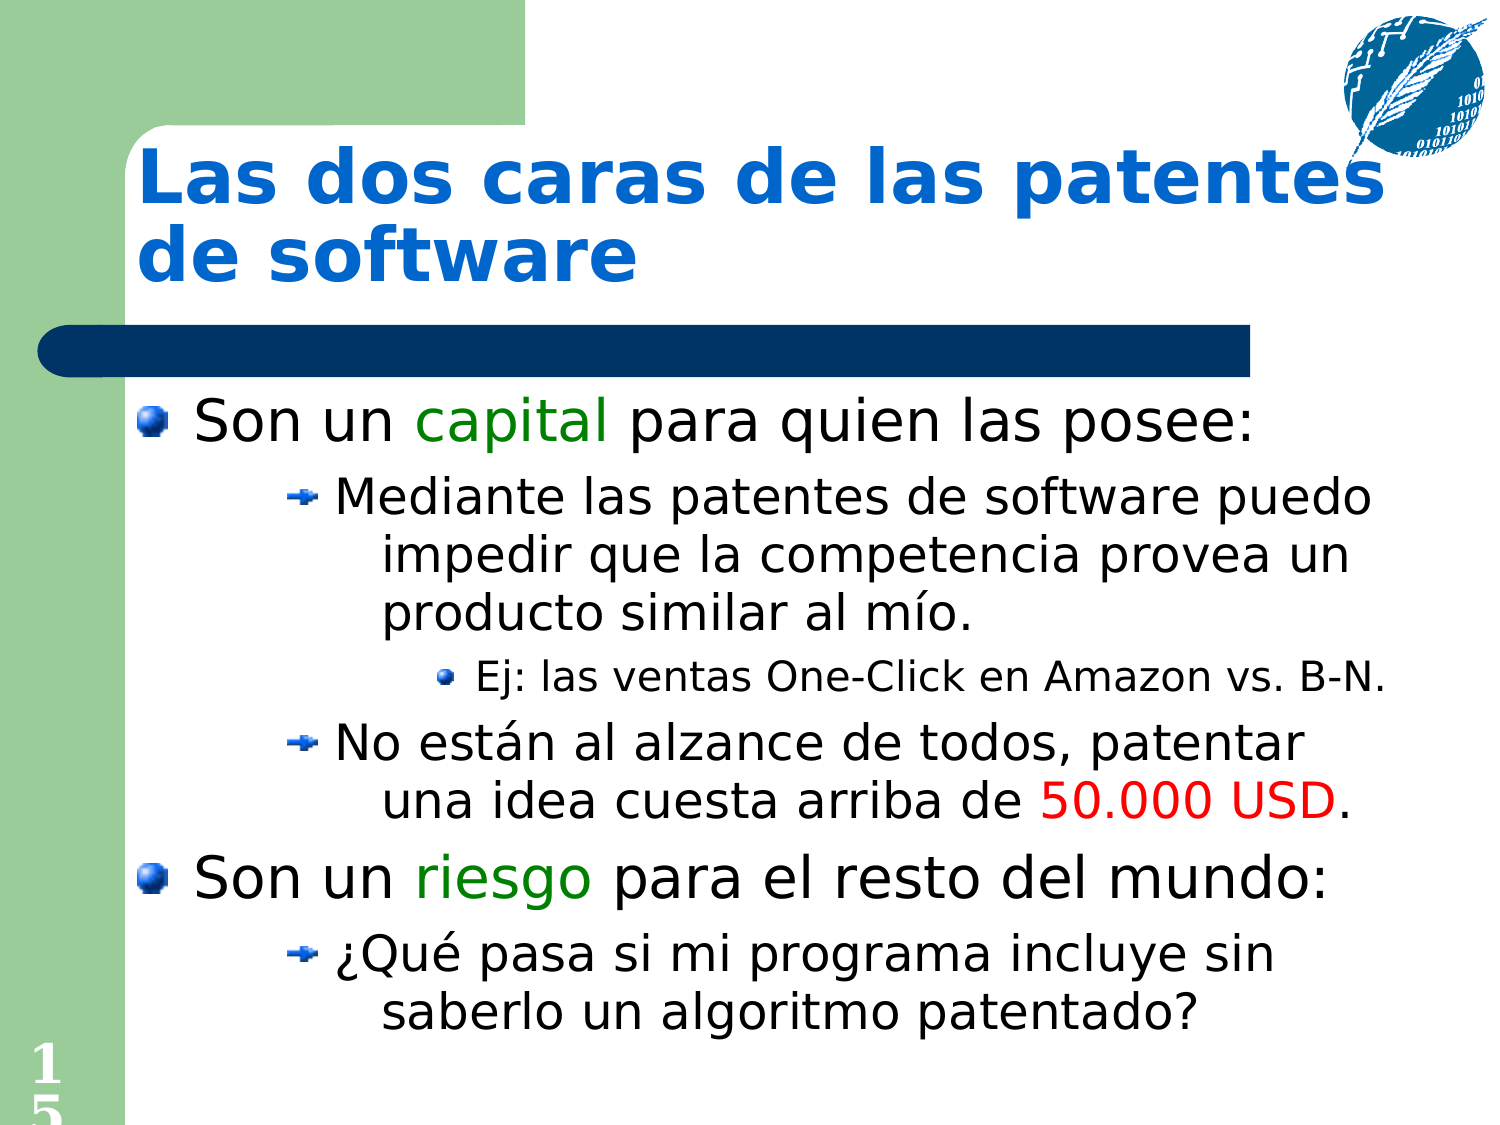

# Las dos caras de las patentes de software
Son un capital para quien las posee:
Mediante las patentes de software puedo impedir que la competencia provea un producto similar al mío.
Ej: las ventas One-Click en Amazon vs. B-N.
No están al alzance de todos, patentar una idea cuesta arriba de 50.000 USD.
Son un riesgo para el resto del mundo:
¿Qué pasa si mi programa incluye sin saberlo un algoritmo patentado?
15